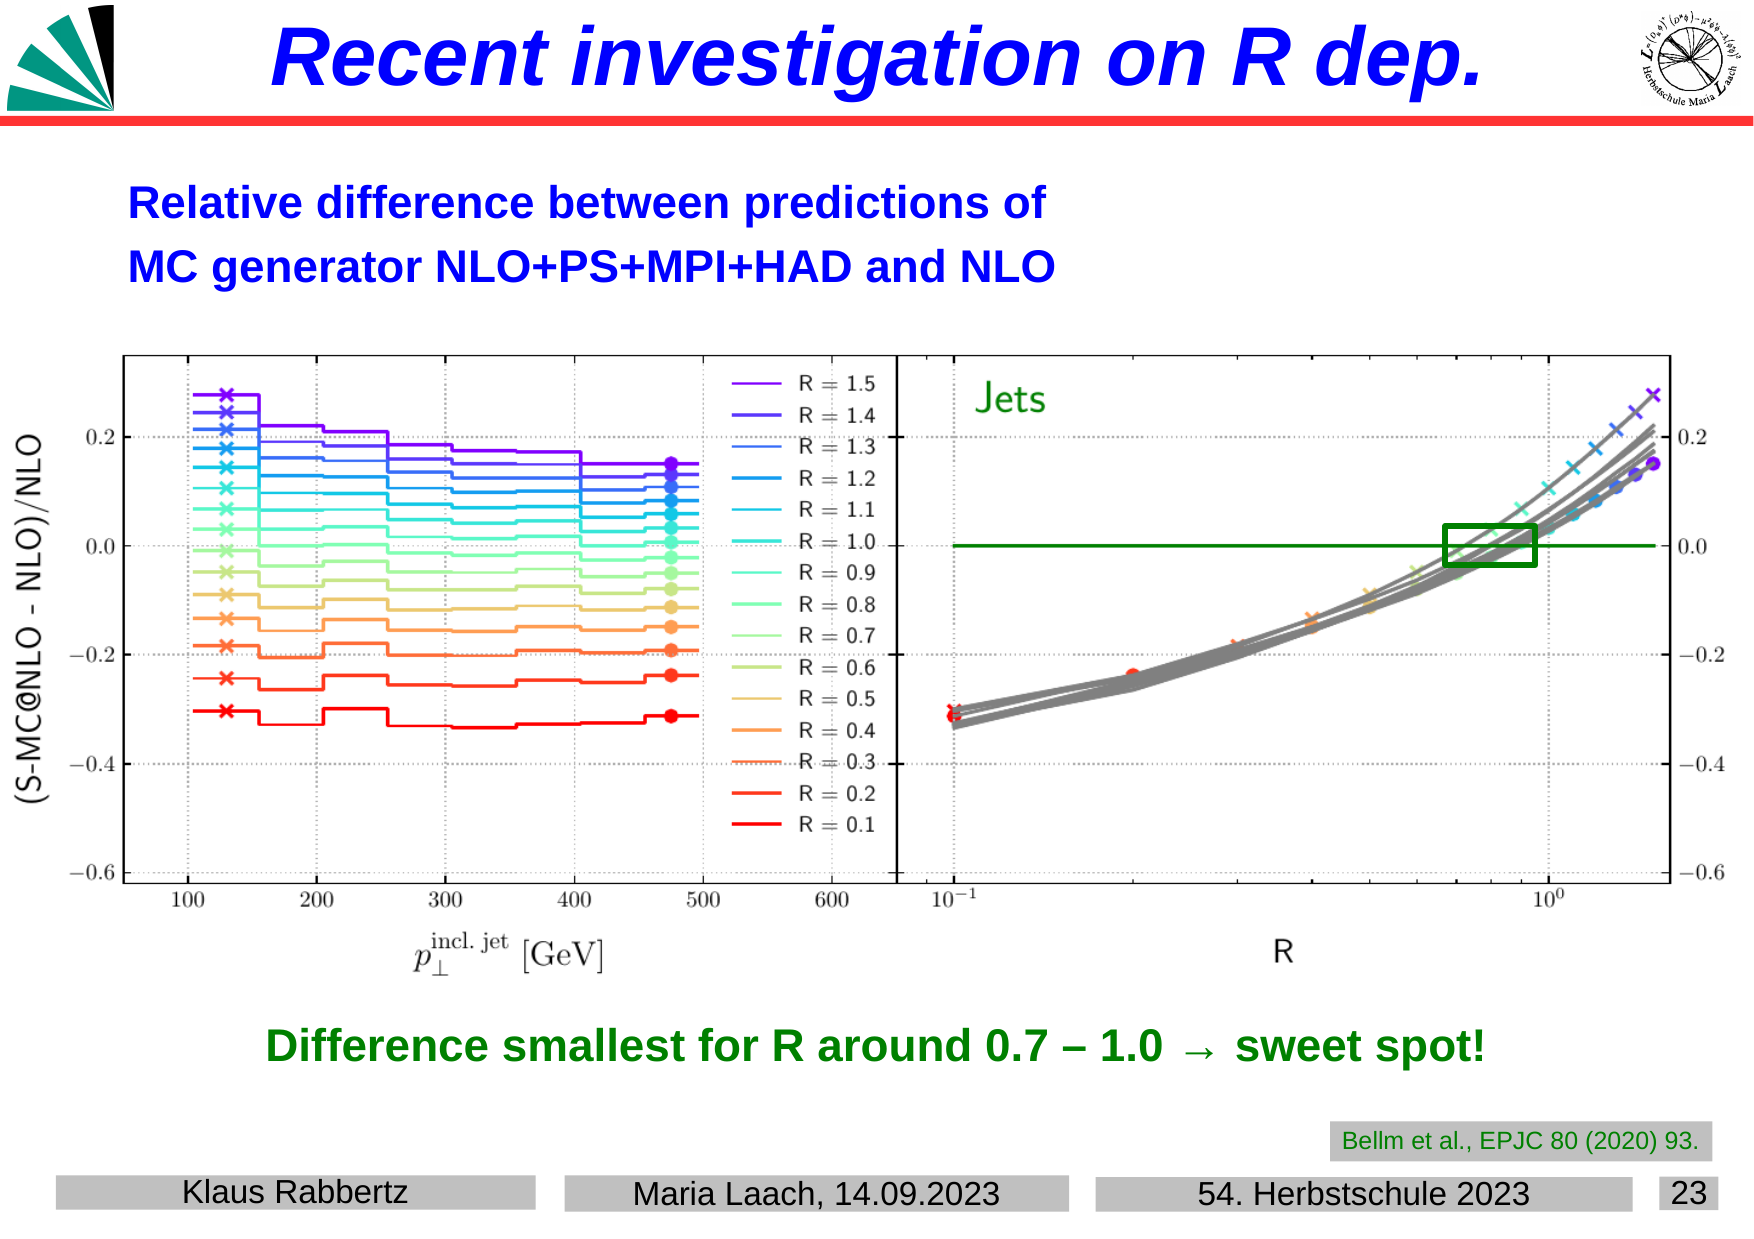

# Recent investigation on R dep.
Relative difference between predictions of
MC generator NLO+PS+MPI+HAD and NLO
Difference smallest for R around 0.7 – 1.0 → sweet spot!
Bellm et al., EPJC 80 (2020) 93.